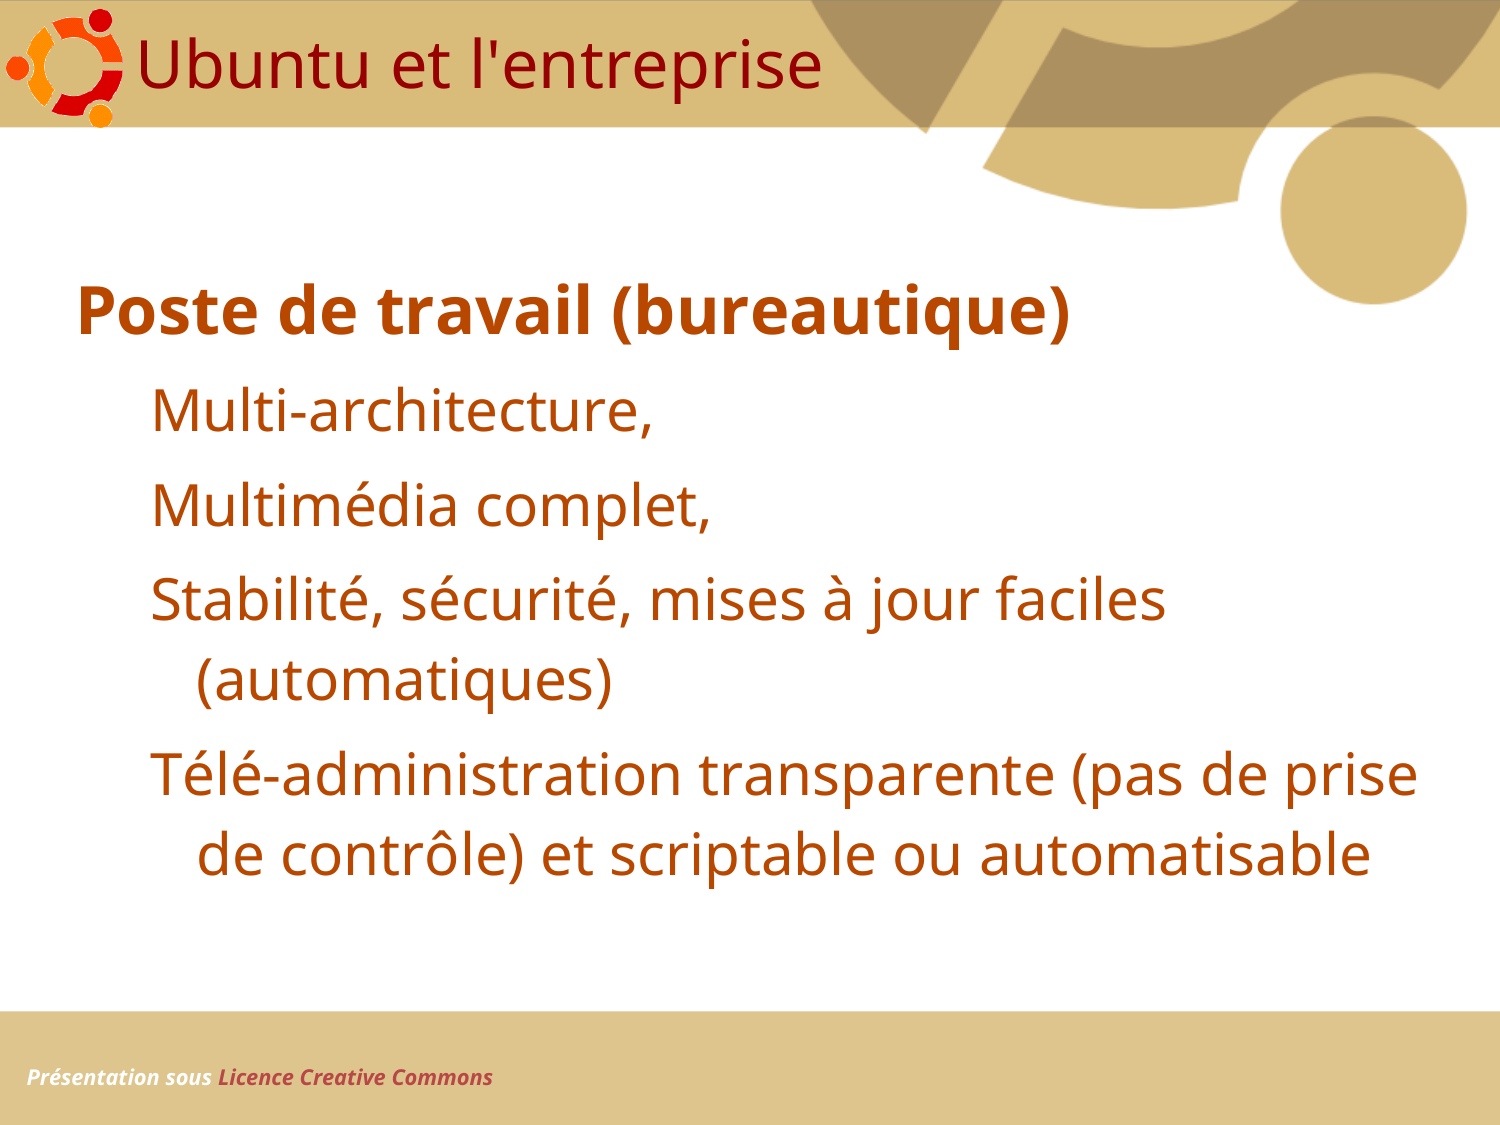

# Ubuntu et l'entreprise
Poste de travail (bureautique)
Multi-architecture,
Multimédia complet,
Stabilité, sécurité, mises à jour faciles (automatiques)
Télé-administration transparente (pas de prise de contrôle) et scriptable ou automatisable